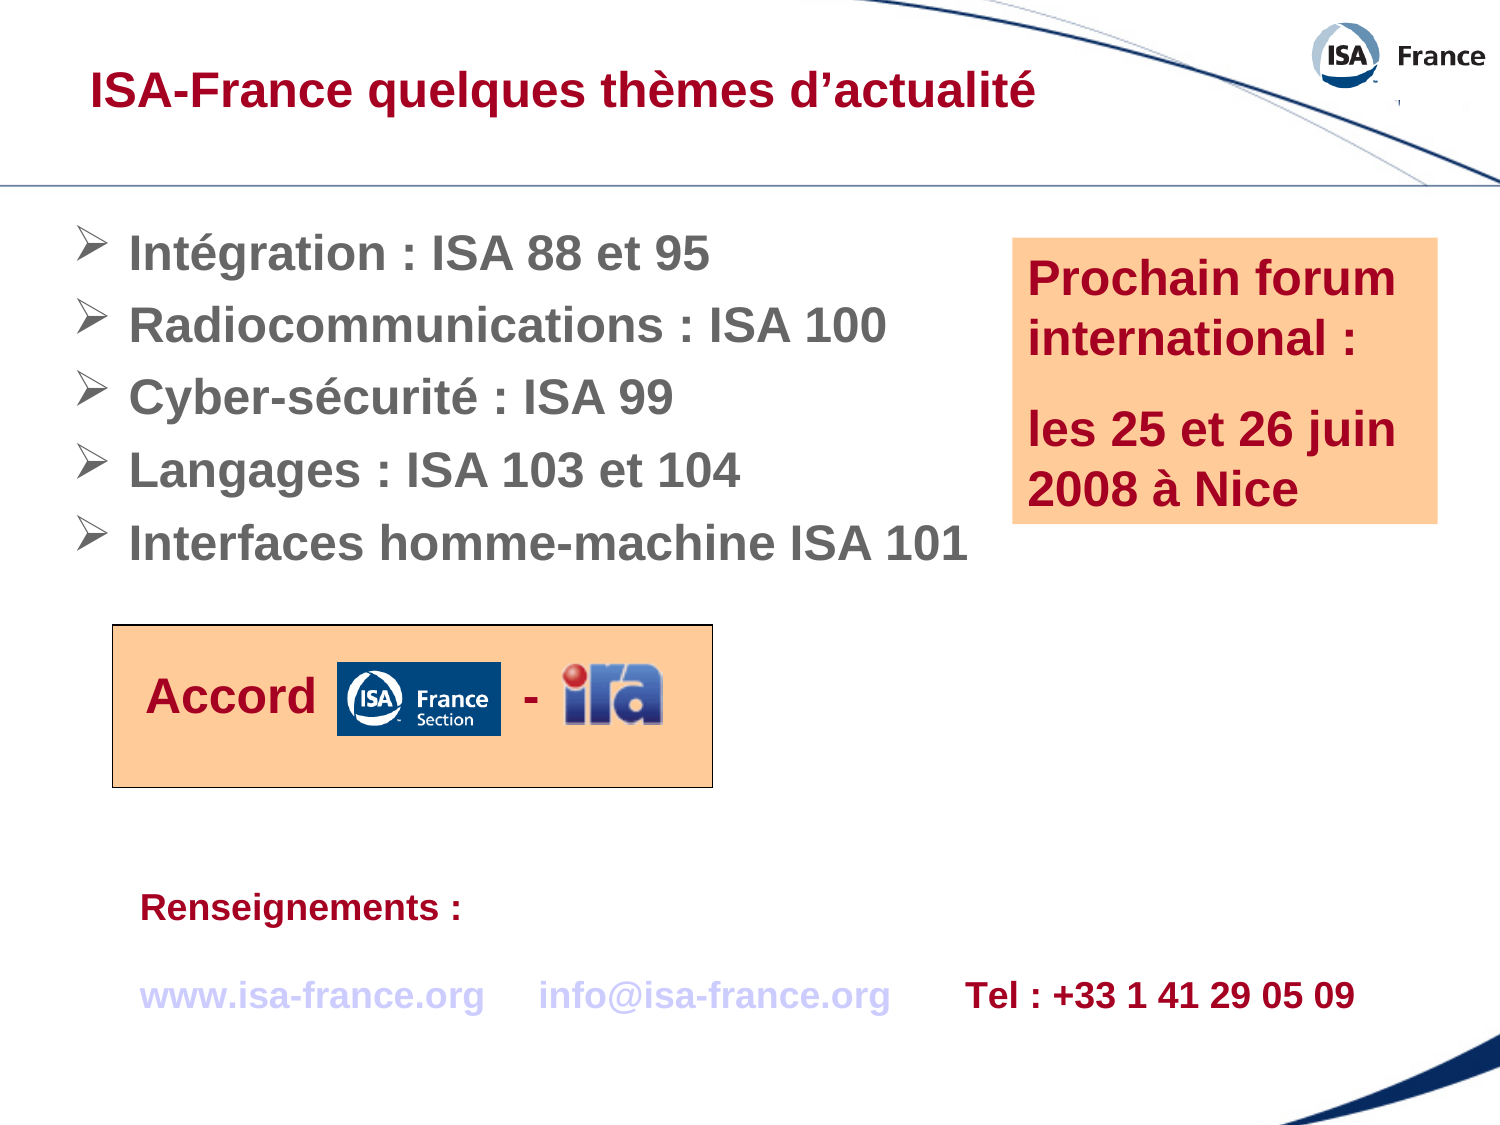

# ISA-France quelques thèmes d’actualité
Intégration : ISA 88 et 95
Radiocommunications : ISA 100
Cyber-sécurité : ISA 99
Langages : ISA 103 et 104
Interfaces homme-machine ISA 101
Prochain forum international :
les 25 et 26 juin 2008 à Nice
Accord
-
Renseignements :
www.isa-france.org info@isa-france.org Tel : +33 1 41 29 05 09